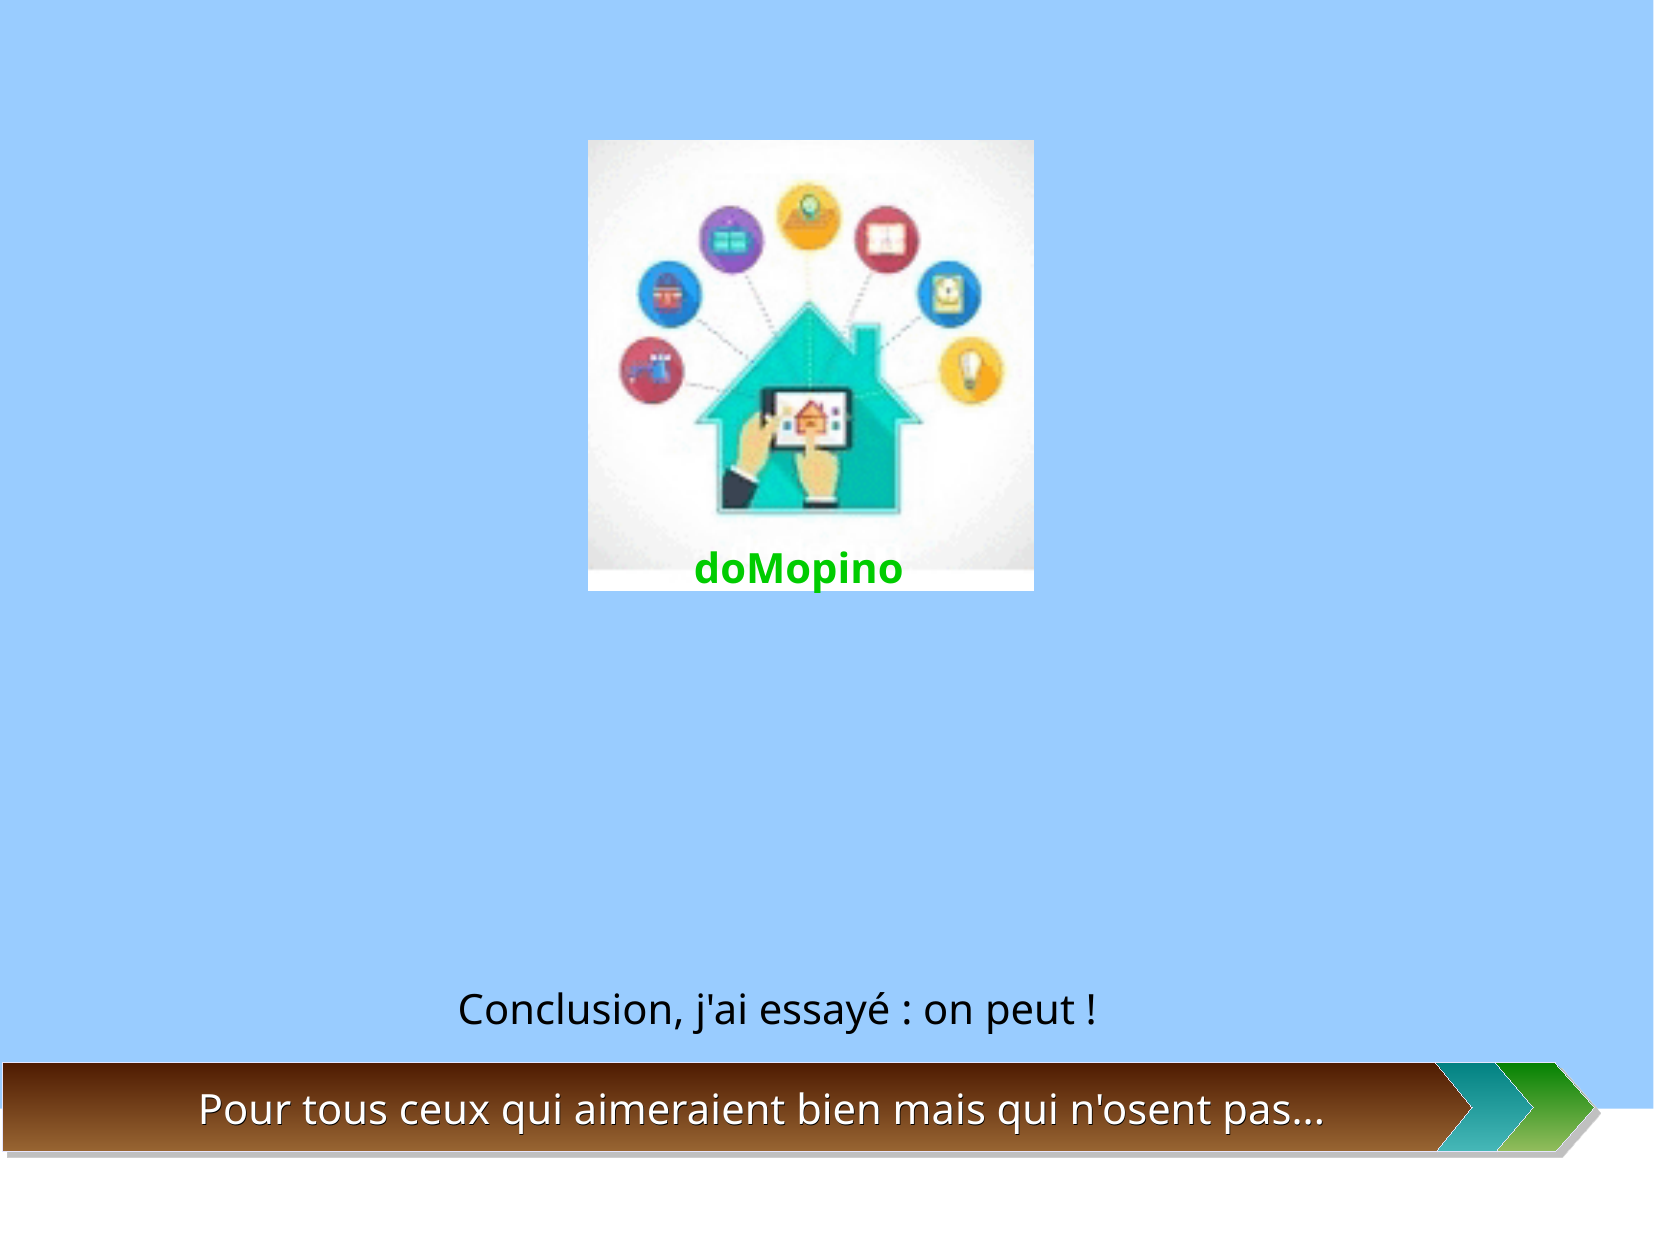

doMopino
Conclusion, j'ai essayé : on peut !
# Pour tous ceux qui aimeraient bien mais qui n'osent pas...